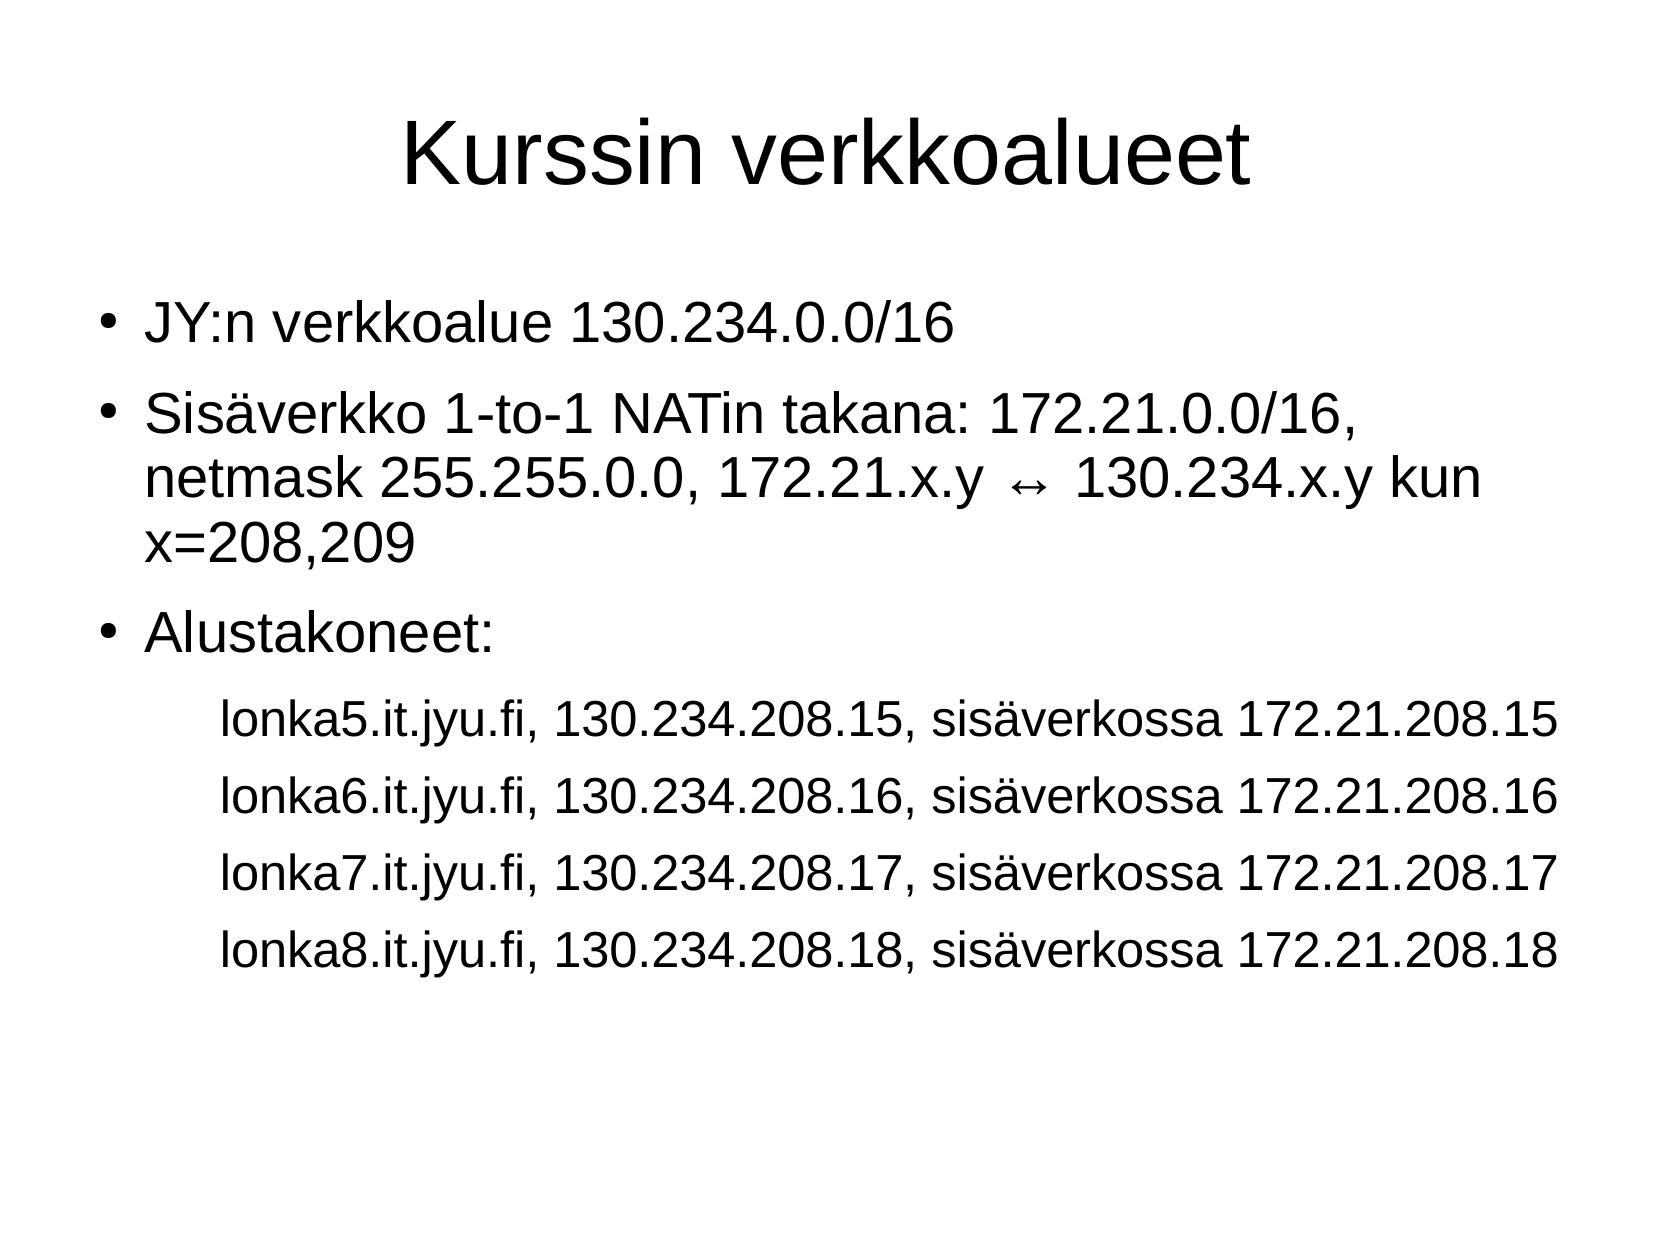

# Kurssin verkkoalueet
JY:n verkkoalue 130.234.0.0/16
Sisäverkko 1-to-1 NATin takana: 172.21.0.0/16, netmask 255.255.0.0, 172.21.x.y ↔ 130.234.x.y kun x=208,209
Alustakoneet:
 lonka5.it.jyu.fi, 130.234.208.15, sisäverkossa 172.21.208.15
 lonka6.it.jyu.fi, 130.234.208.16, sisäverkossa 172.21.208.16
 lonka7.it.jyu.fi, 130.234.208.17, sisäverkossa 172.21.208.17
 lonka8.it.jyu.fi, 130.234.208.18, sisäverkossa 172.21.208.18